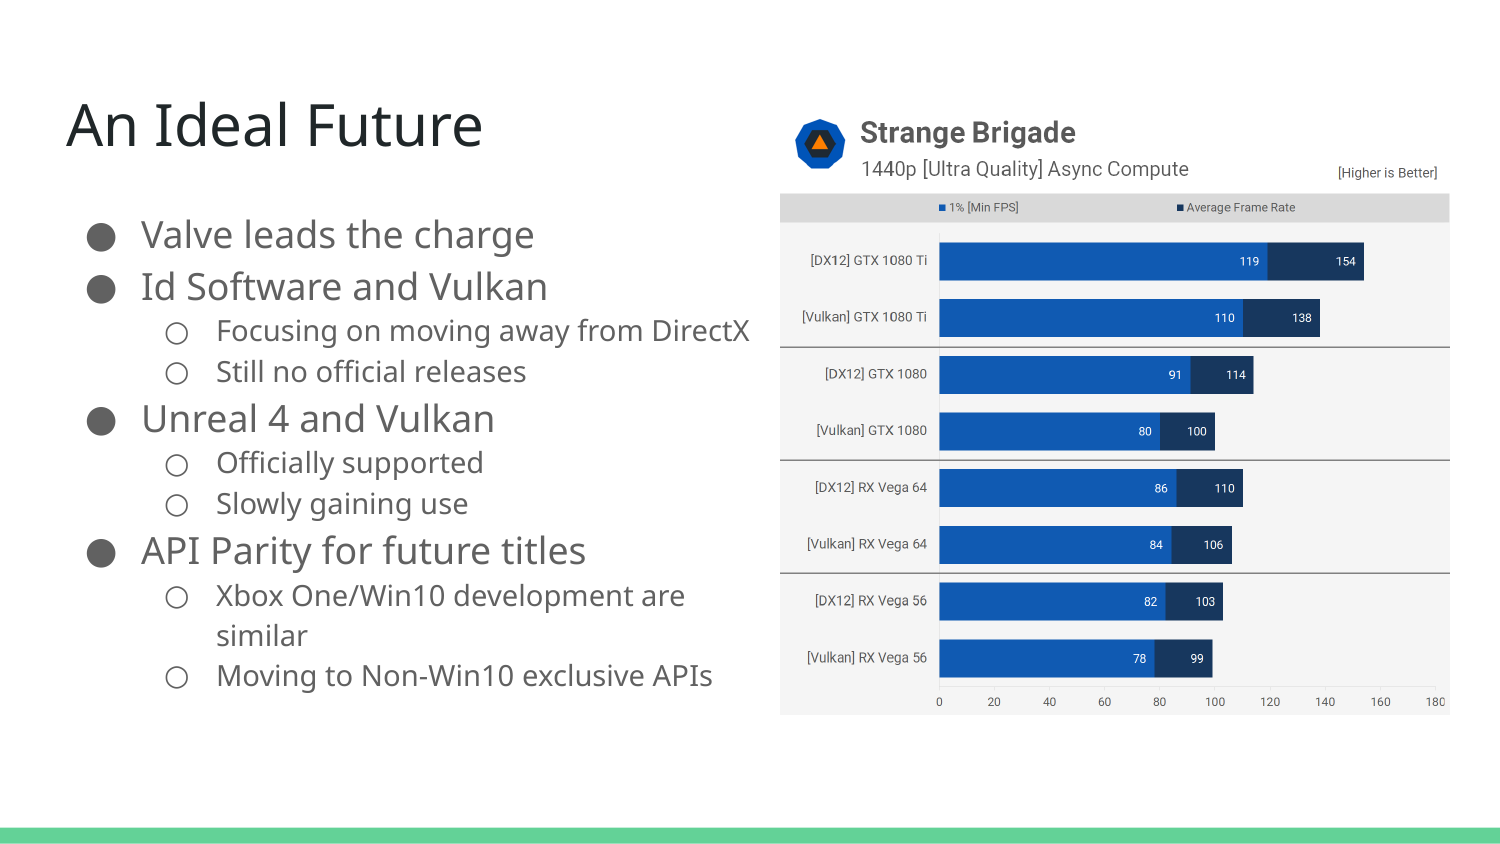

# An Ideal Future
Valve leads the charge
Id Software and Vulkan
Focusing on moving away from DirectX
Still no official releases
Unreal 4 and Vulkan
Officially supported
Slowly gaining use
API Parity for future titles
Xbox One/Win10 development are similar
Moving to Non-Win10 exclusive APIs